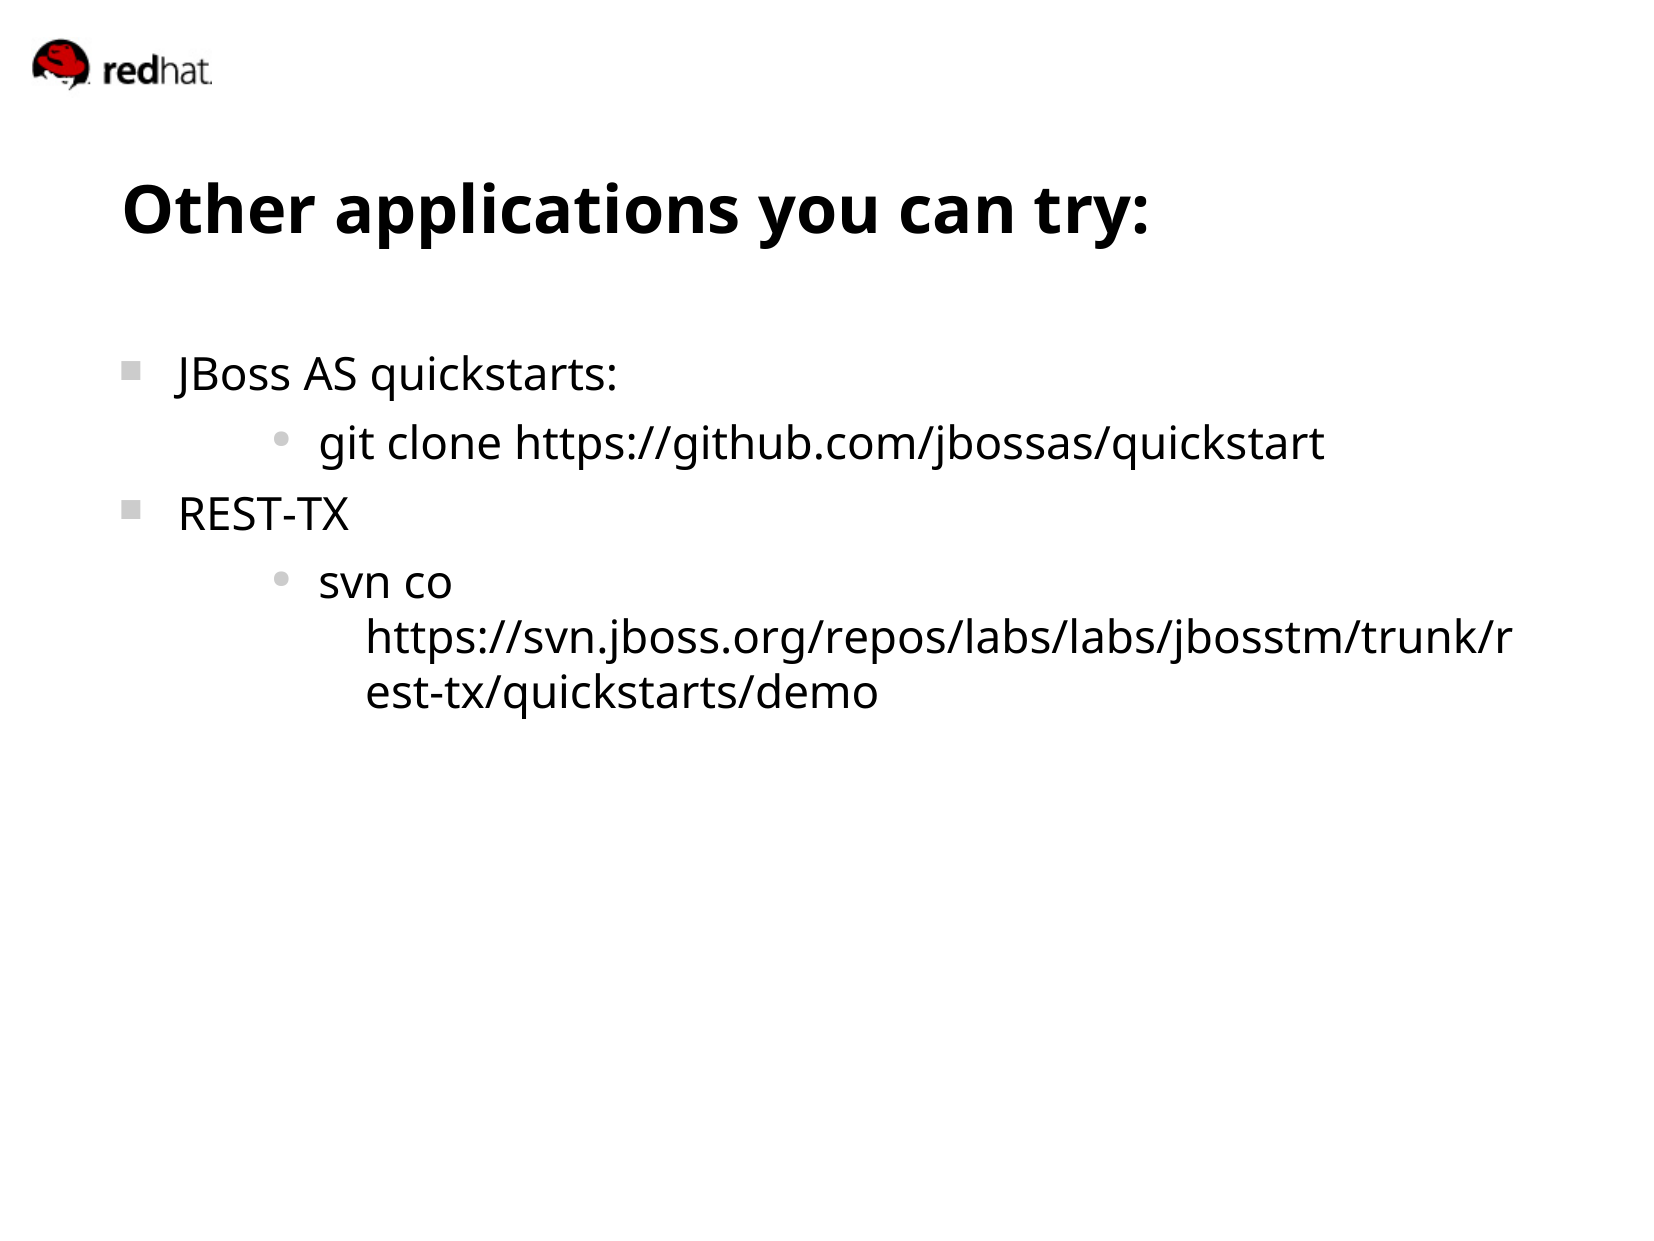

# Other applications you can try:
JBoss AS quickstarts:
git clone https://github.com/jbossas/quickstart
REST-TX
svn co https://svn.jboss.org/repos/labs/labs/jbosstm/trunk/rest-tx/quickstarts/demo